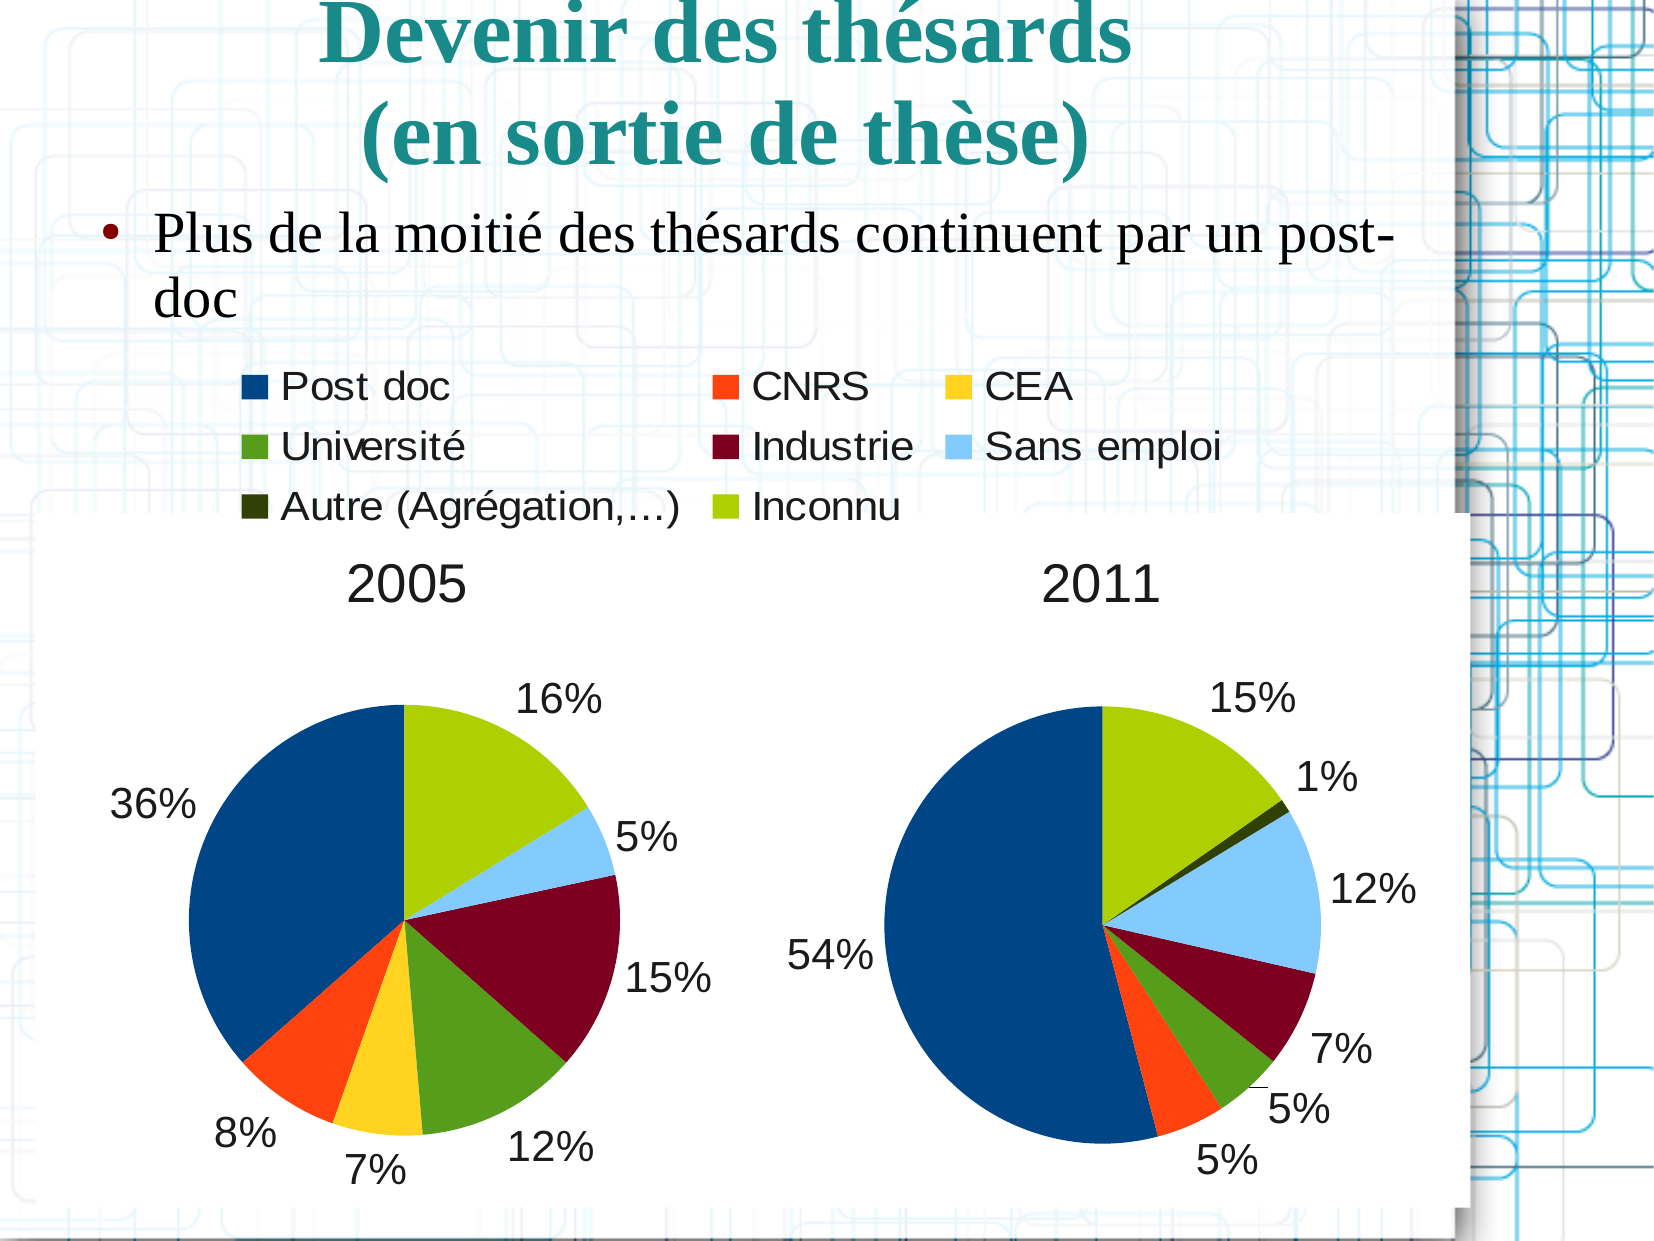

# Devenir des thésards (en sortie de thèse)
Plus de la moitié des thésards continuent par un post-doc